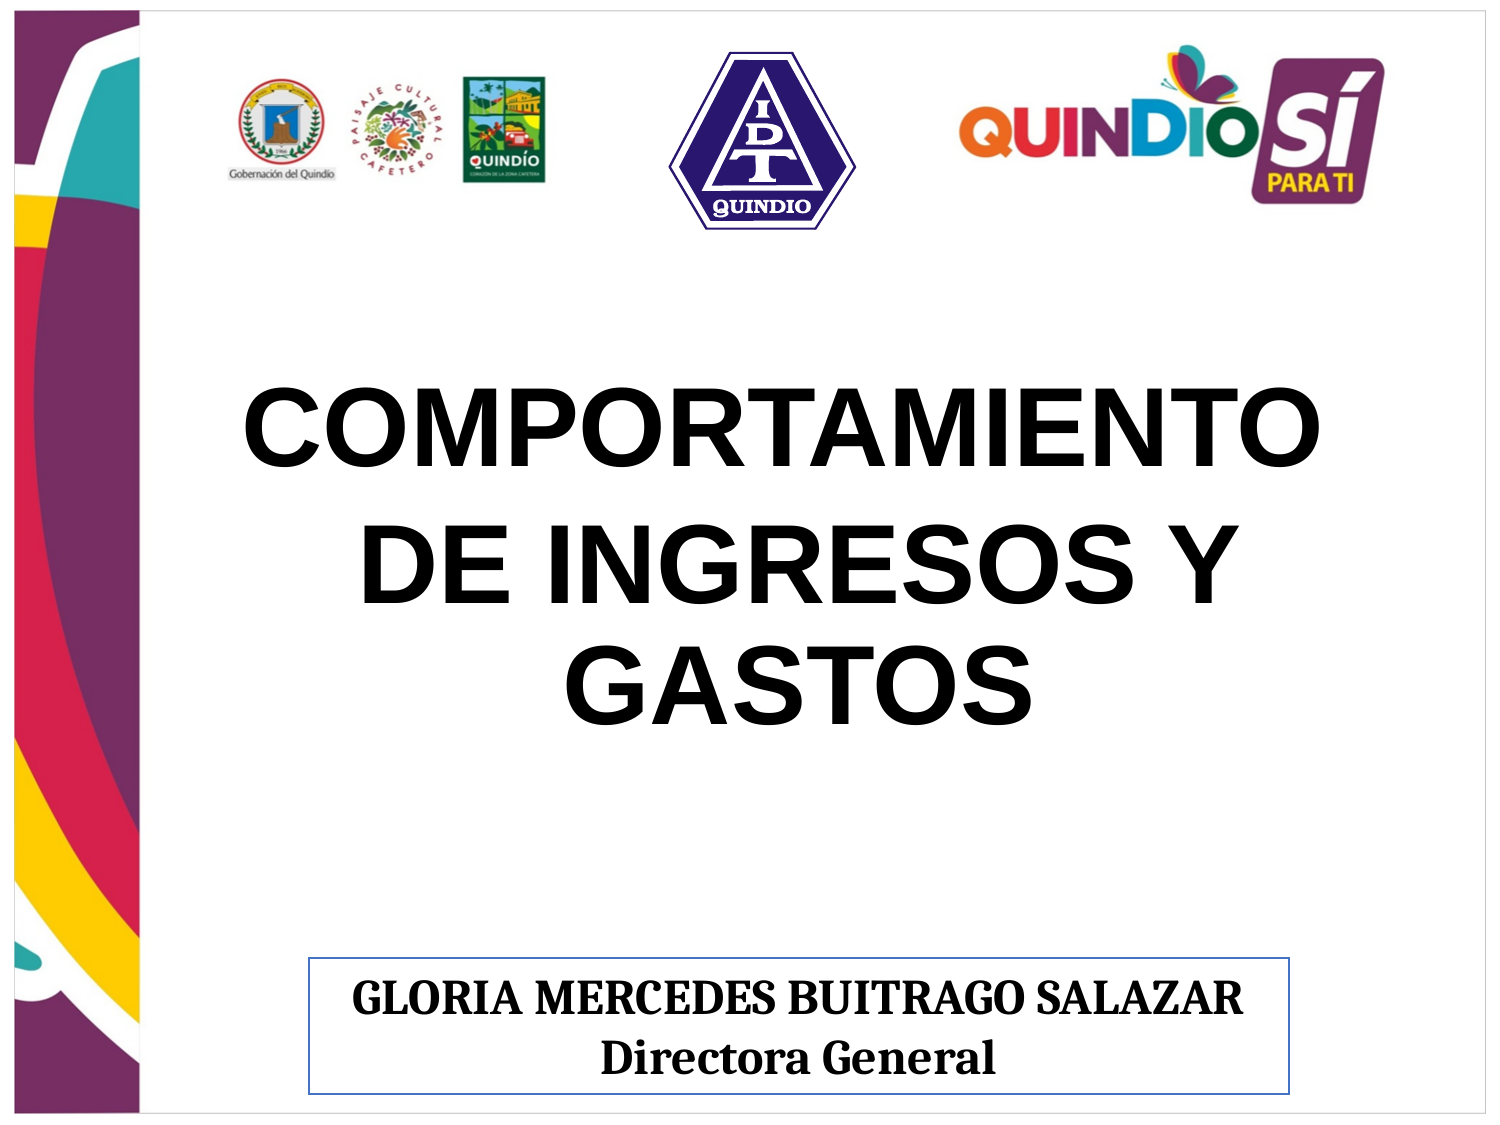

# COMPORTAMIENTO
DE INGRESOS Y GASTOS
GLORIA MERCEDES BUITRAGO SALAZAR
Directora General